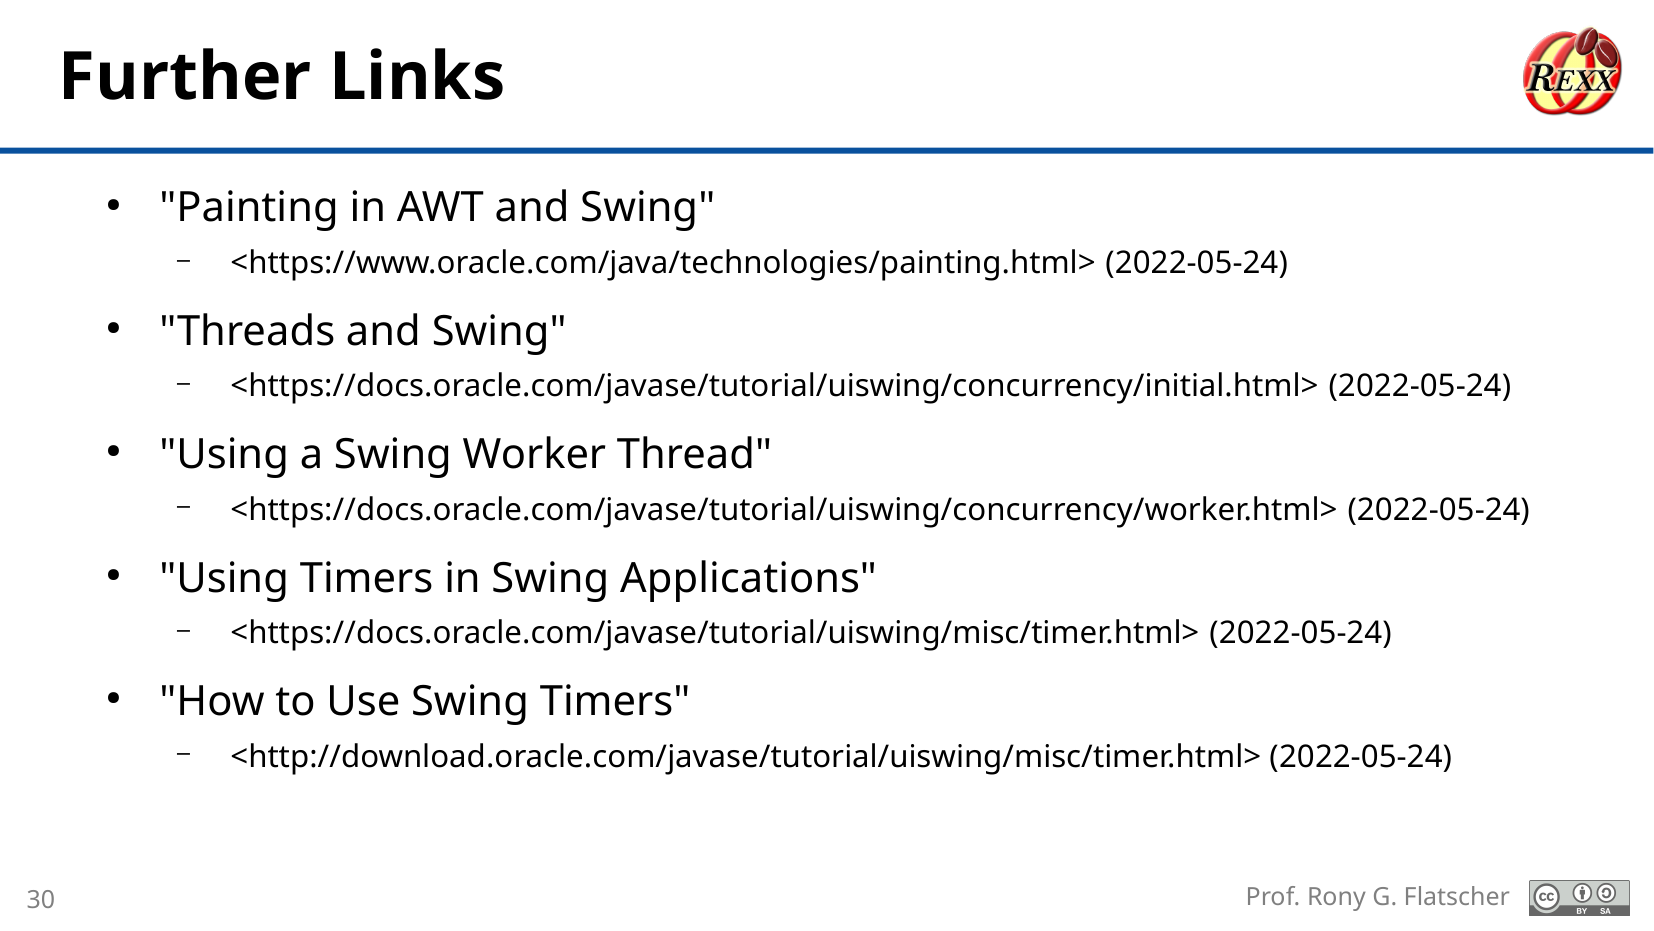

# Further Links
"Painting in AWT and Swing"
<https://www.oracle.com/java/technologies/painting.html> (2022-05-24)
"Threads and Swing"
<https://docs.oracle.com/javase/tutorial/uiswing/concurrency/initial.html> (2022-05-24)
"Using a Swing Worker Thread"
<https://docs.oracle.com/javase/tutorial/uiswing/concurrency/worker.html> (2022-05-24)
"Using Timers in Swing Applications"
<https://docs.oracle.com/javase/tutorial/uiswing/misc/timer.html> (2022-05-24)
"How to Use Swing Timers"
<http://download.oracle.com/javase/tutorial/uiswing/misc/timer.html> (2022-05-24)